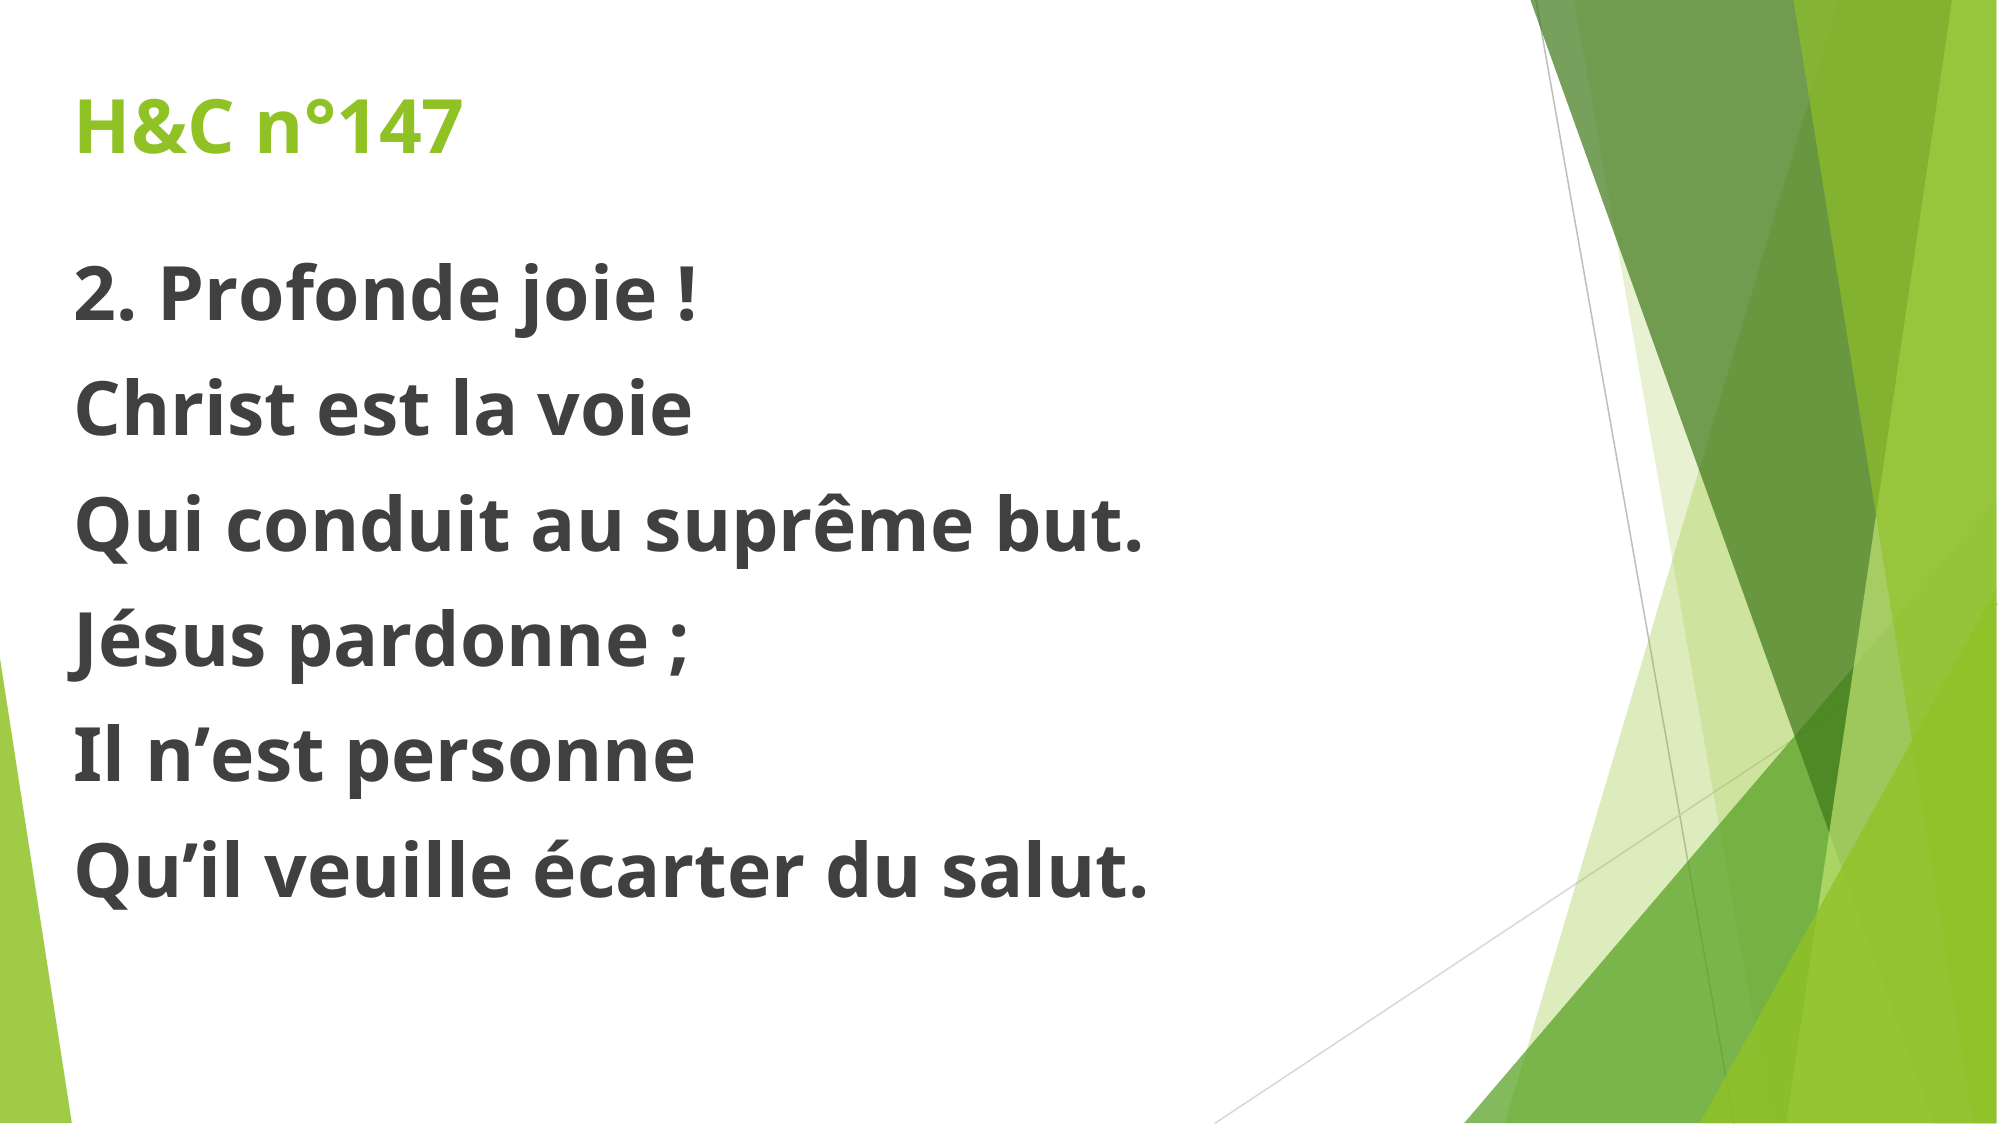

H&C n°147
2. Profonde joie !
Christ est la voie
Qui conduit au suprême but.
Jésus pardonne ;
Il n’est personne
Qu’il veuille écarter du salut.